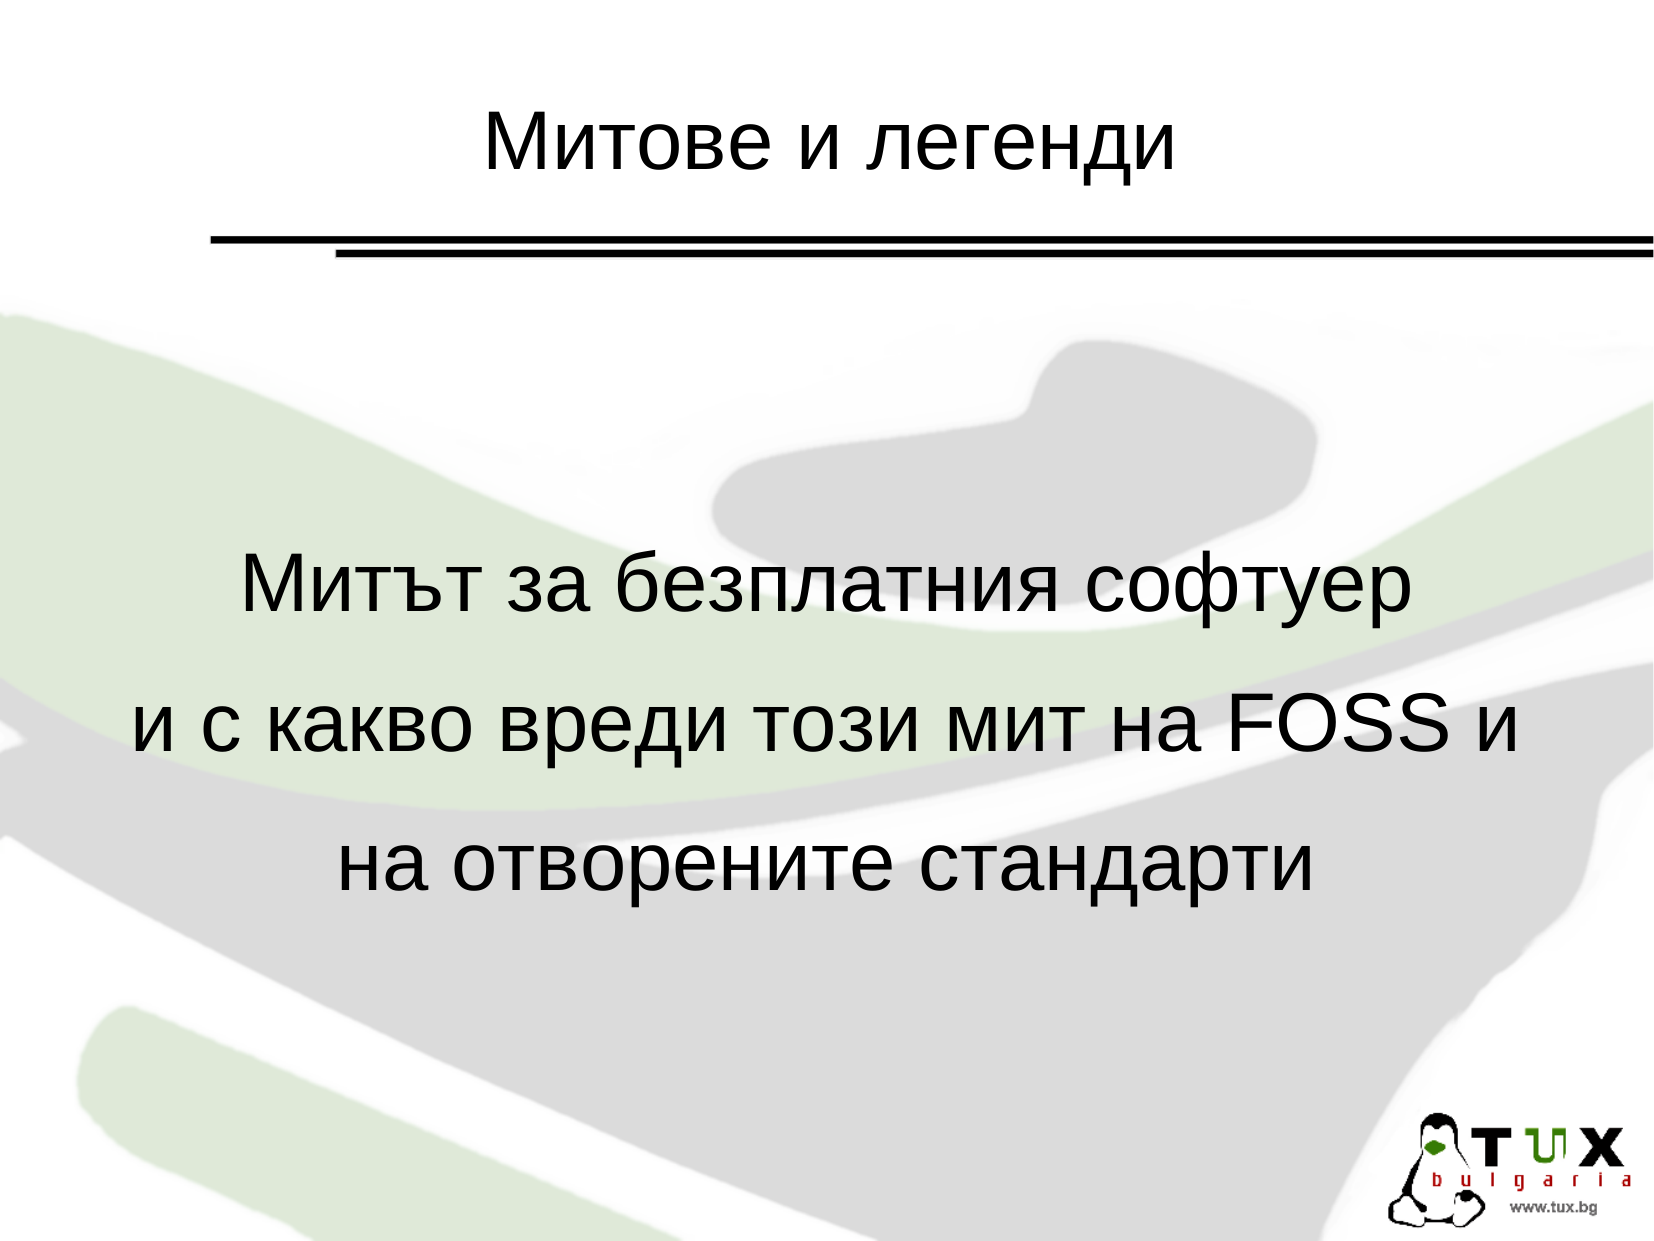

# Митове и легенди
Митът за безплатния софтуер
и с какво вреди този мит на FOSS и на отворените стандарти